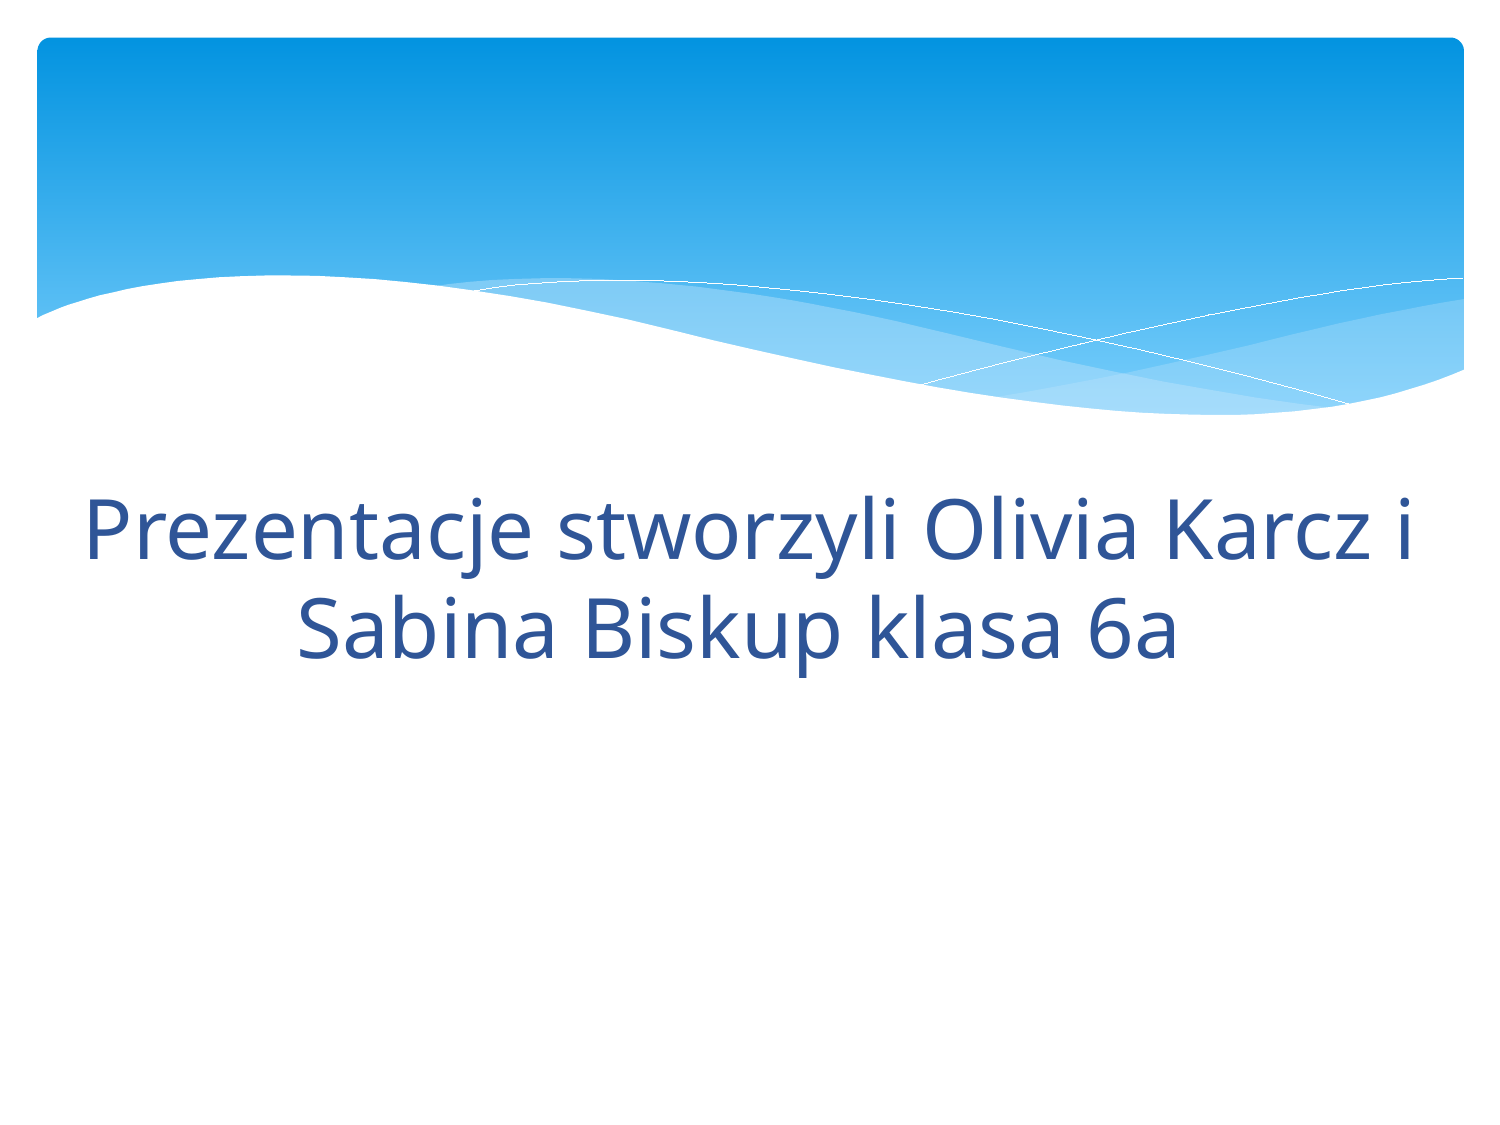

# Prezentacje stworzyli Olivia Karcz i Sabina Biskup klasa 6a